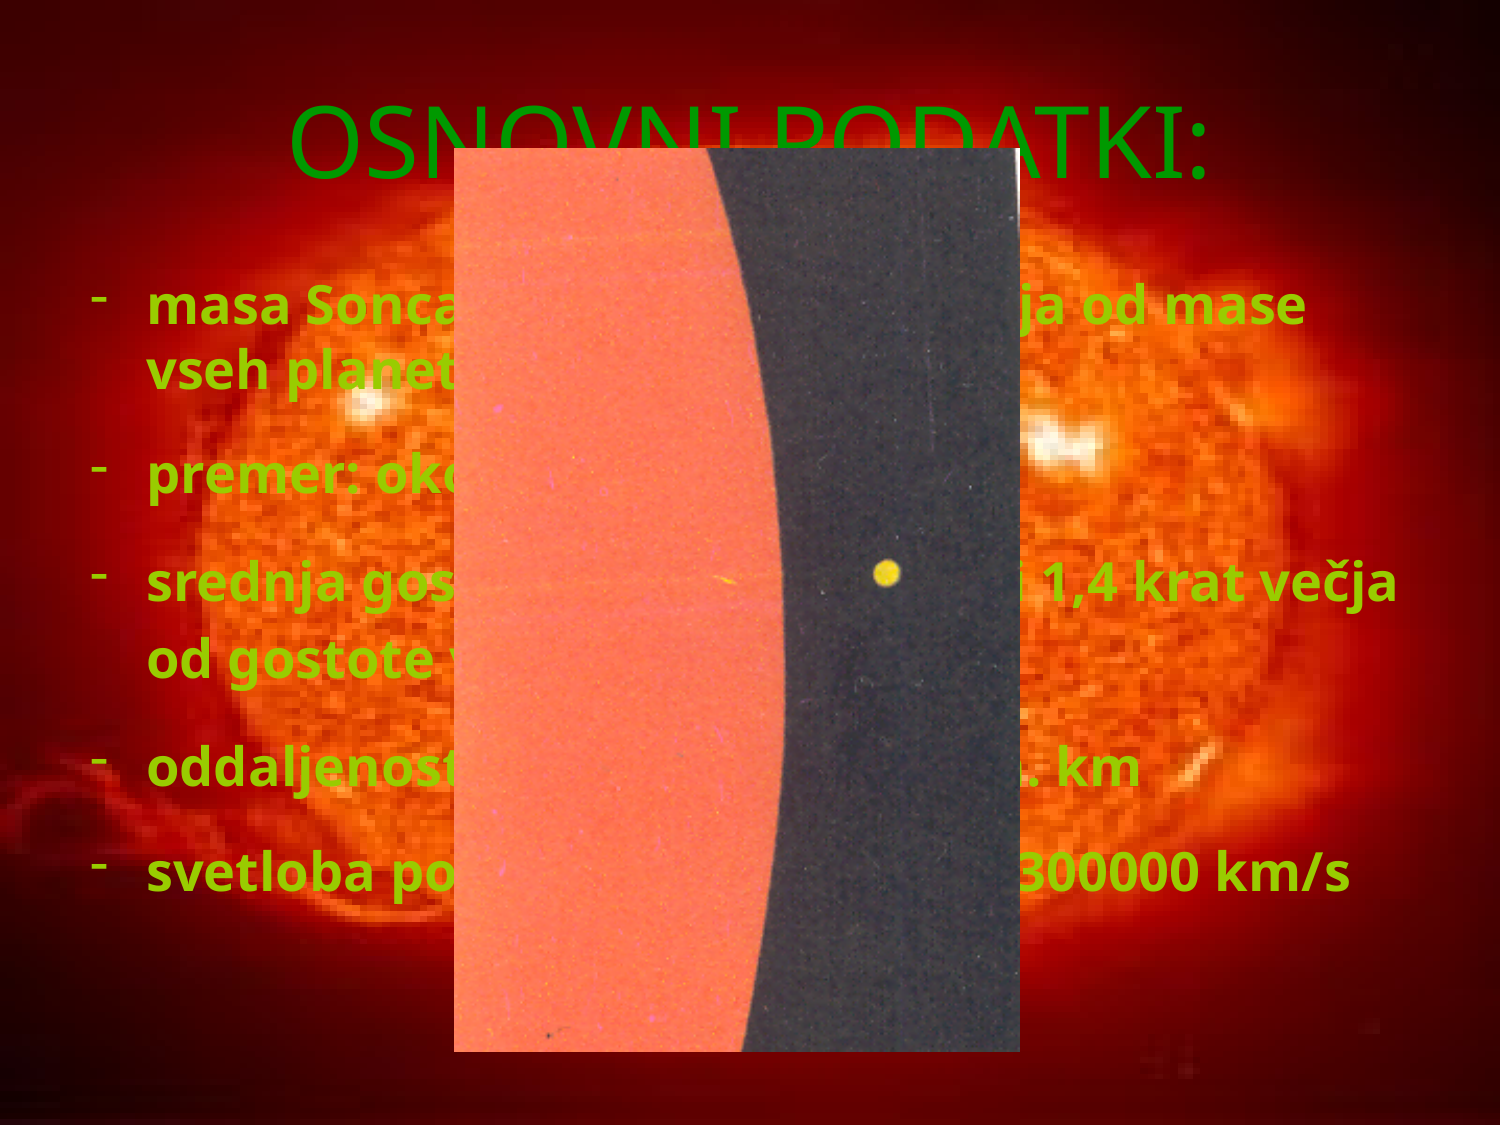

# OSNOVNI PODATKI:
masa Sonca je okoli 750-krat večja od mase vseh planetov skupaj
premer: okoli 1,4 mln. km
srednja gostota Sonca je za okoli 1,4 krat večja od gostote vode na Zemlji
oddaljenost od zemlje je 150 mln. km
svetloba potuje s hitrostjo okoli 300000 km/s